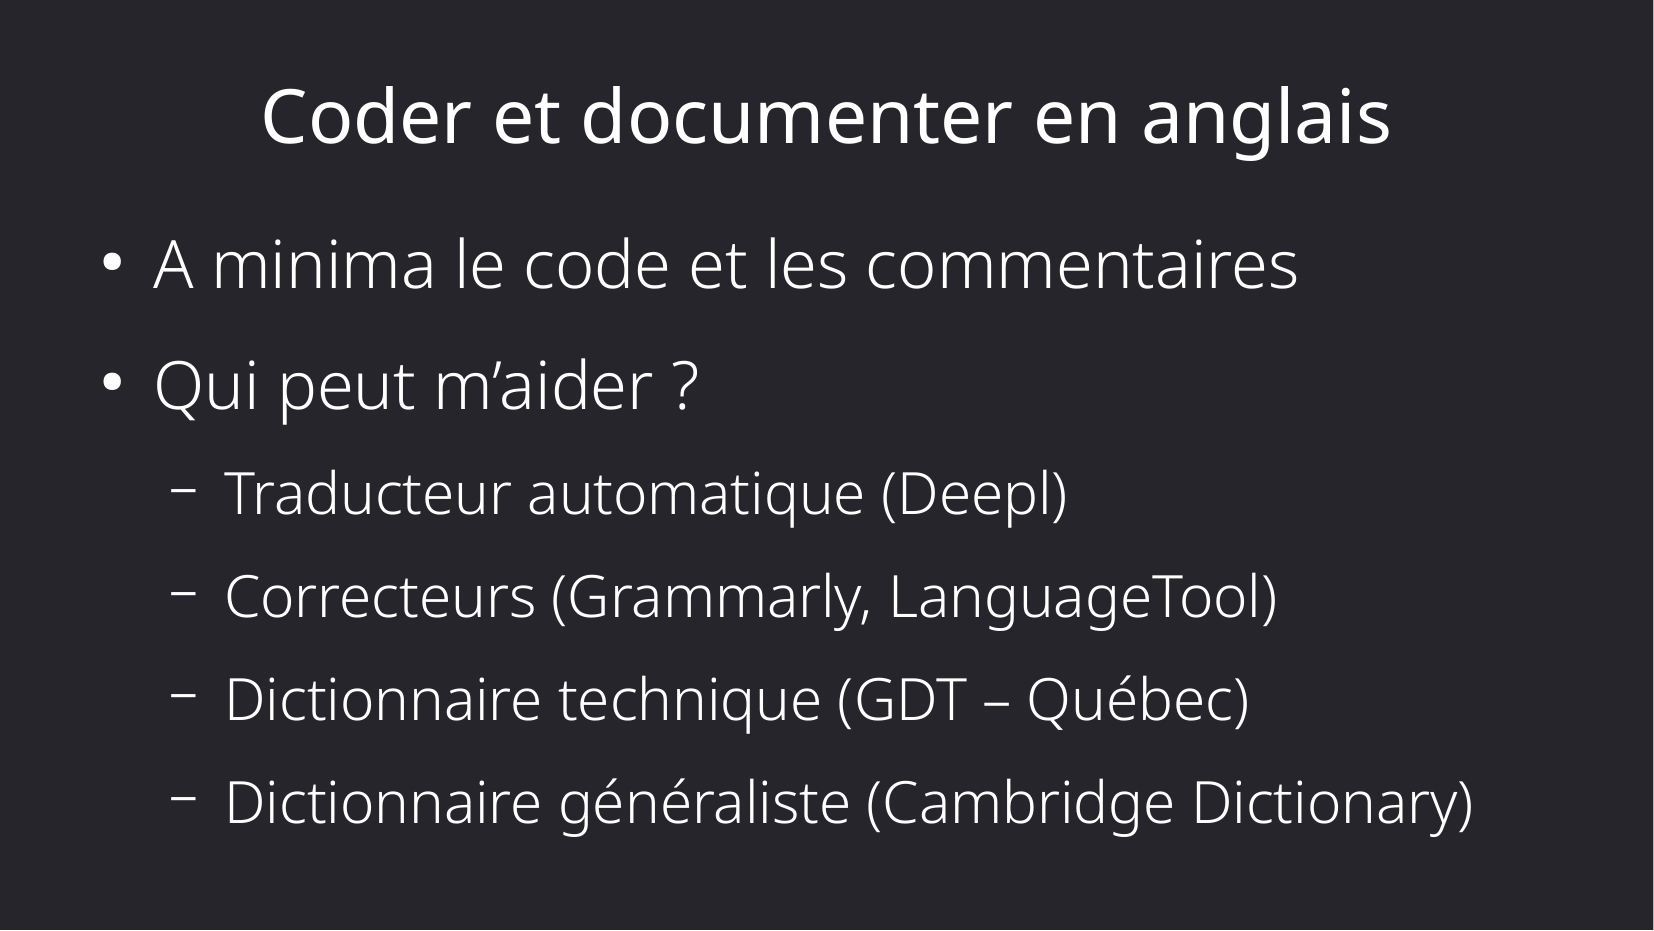

Coder et documenter en anglais
# A minima le code et les commentaires
Qui peut m’aider ?
Traducteur automatique (Deepl)
Correcteurs (Grammarly, LanguageTool)
Dictionnaire technique (GDT – Québec)
Dictionnaire généraliste (Cambridge Dictionary)